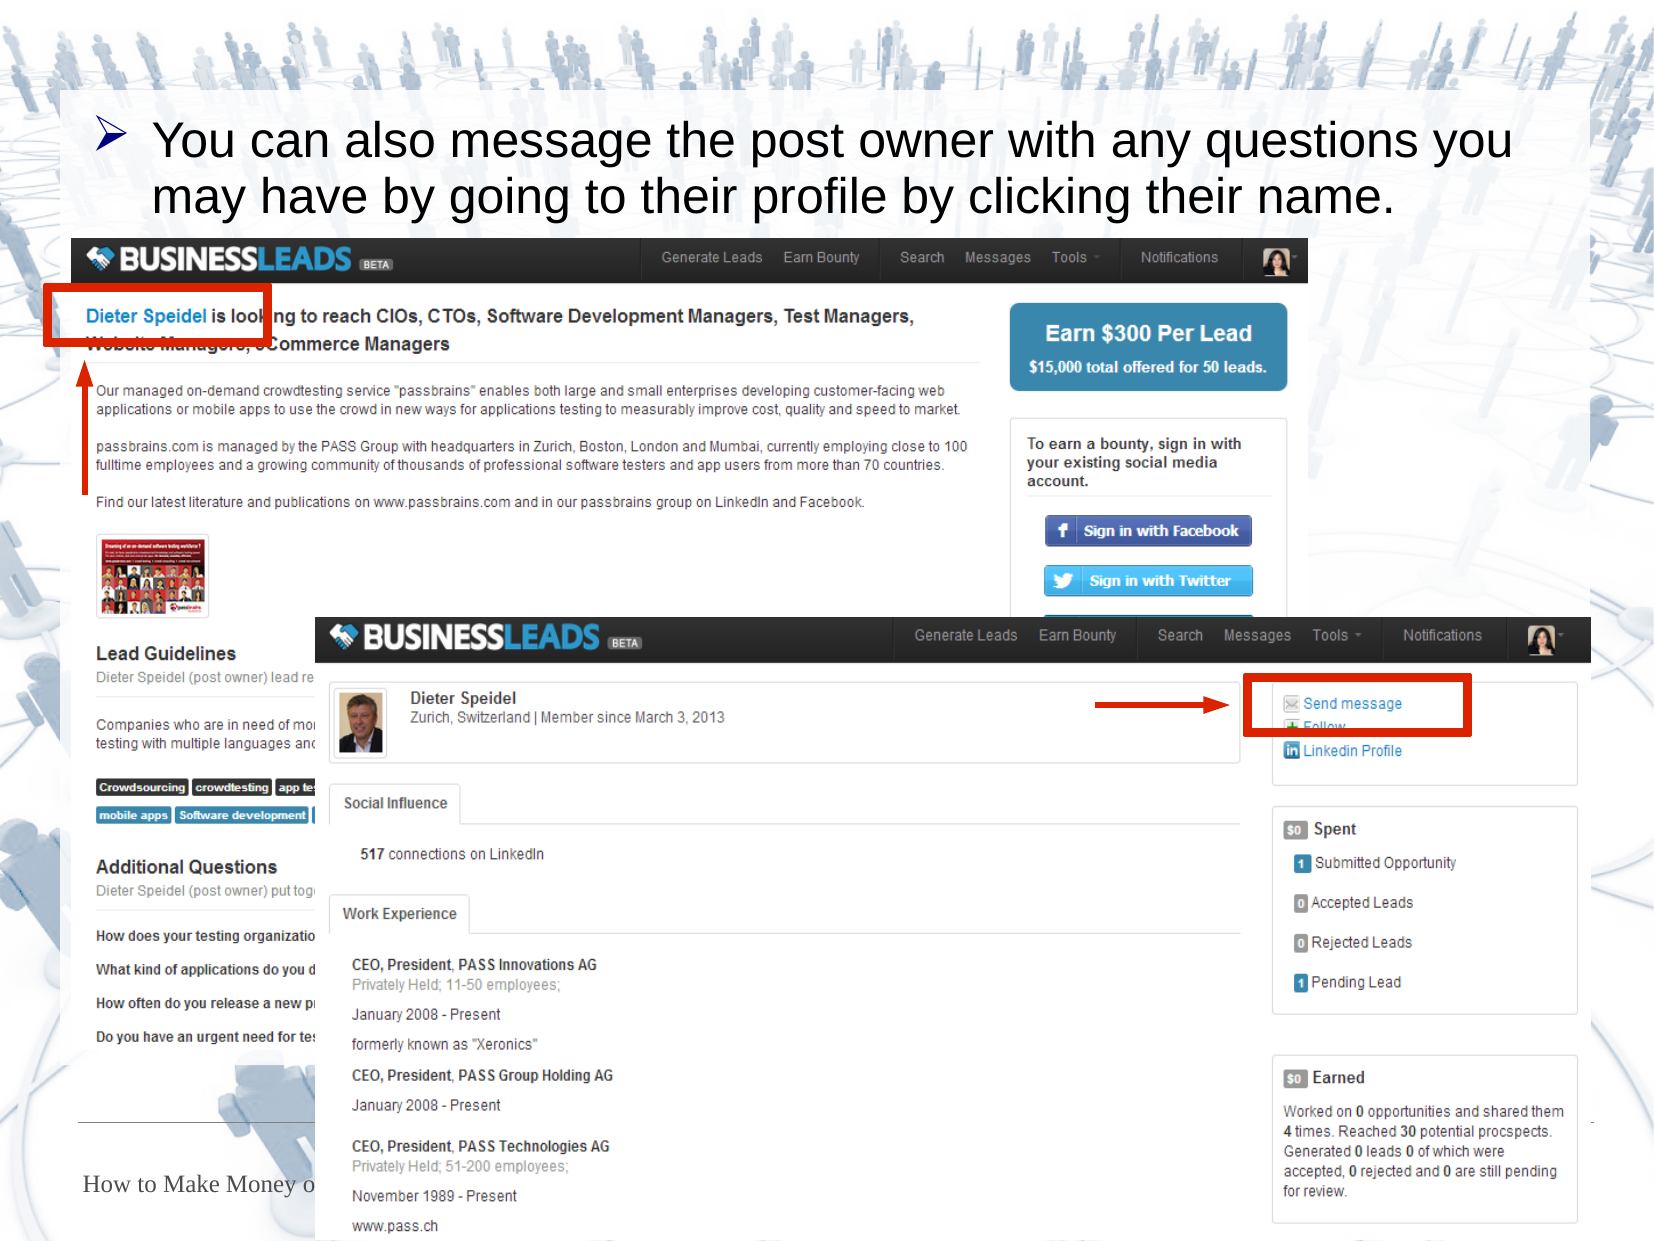

# You can also message the post owner with any questions you may have by going to their profile by clicking their name.